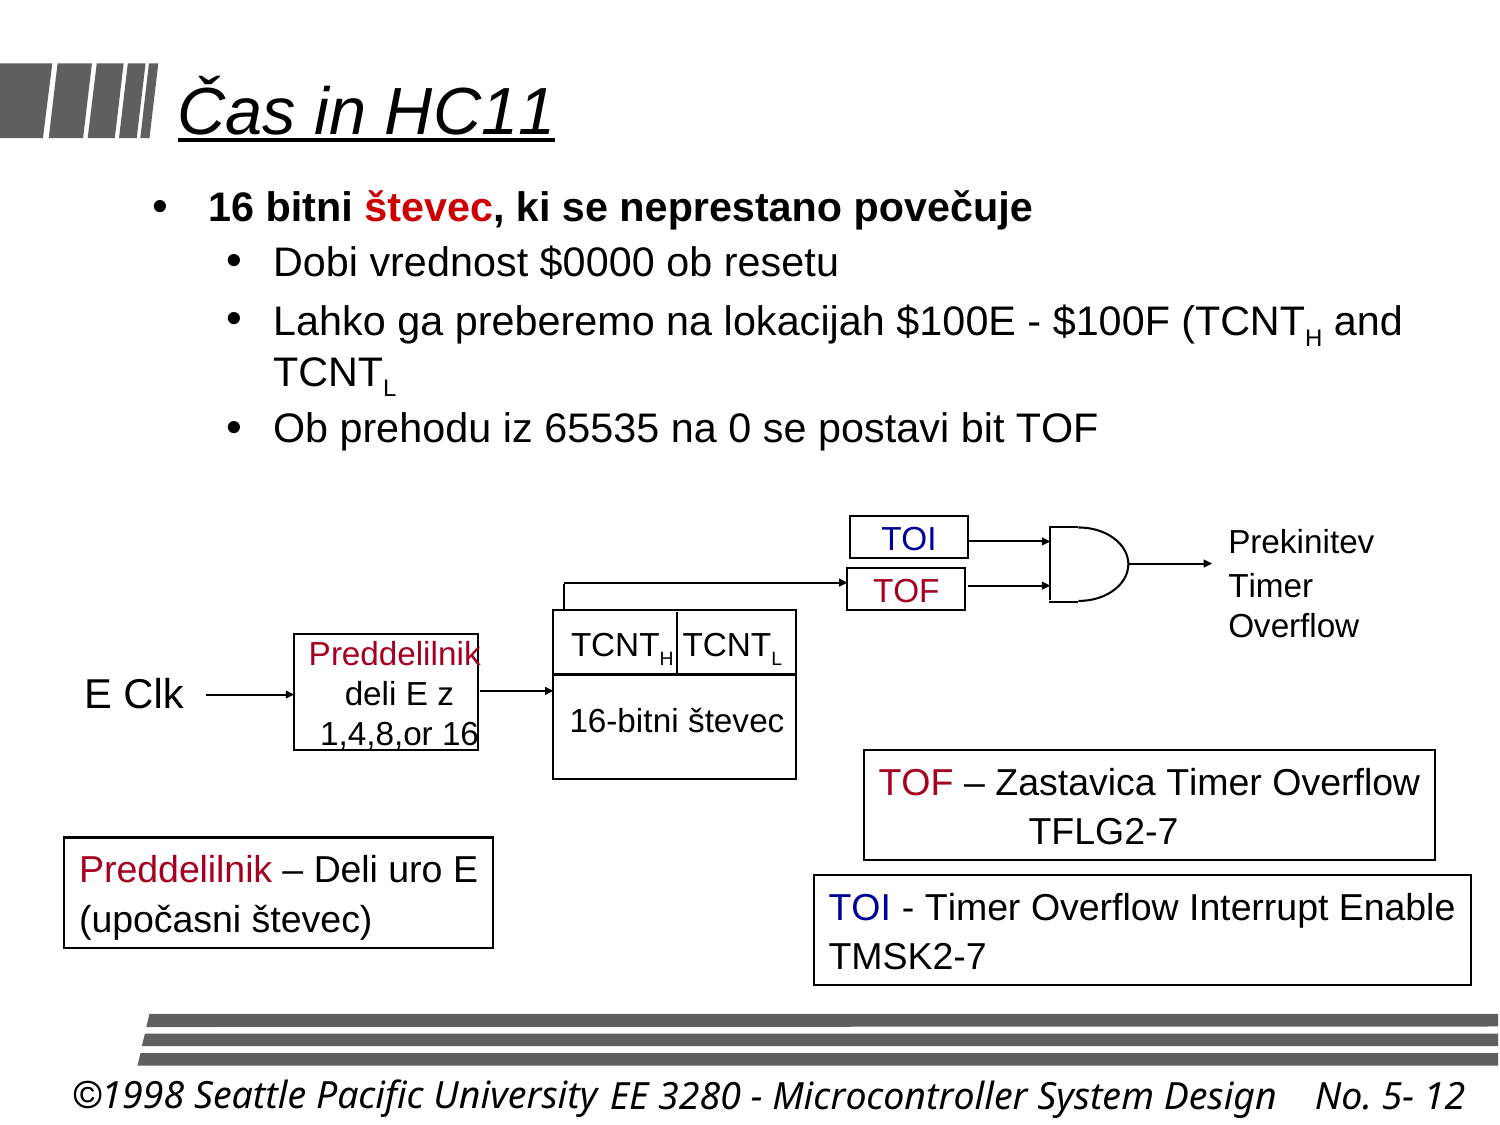

# Čas in HC11
16 bitni števec, ki se neprestano povečuje
Dobi vrednost $0000 ob resetu
Lahko ga preberemo na lokacijah $100E - $100F (TCNTH and TCNTL
Ob prehodu iz 65535 na 0 se postavi bit TOF
Prekinitev
Timer
Overflow
TOI
TOF
TCNTH
TCNTL
Preddelilnik
deli E z
1,4,8,or 16
E Clk
16-bitni števec
TOF – Zastavica Timer Overflow
 	TFLG2-7
Preddelilnik – Deli uro E
(upočasni števec)
TOI - Timer Overflow Interrupt Enable
TMSK2-7